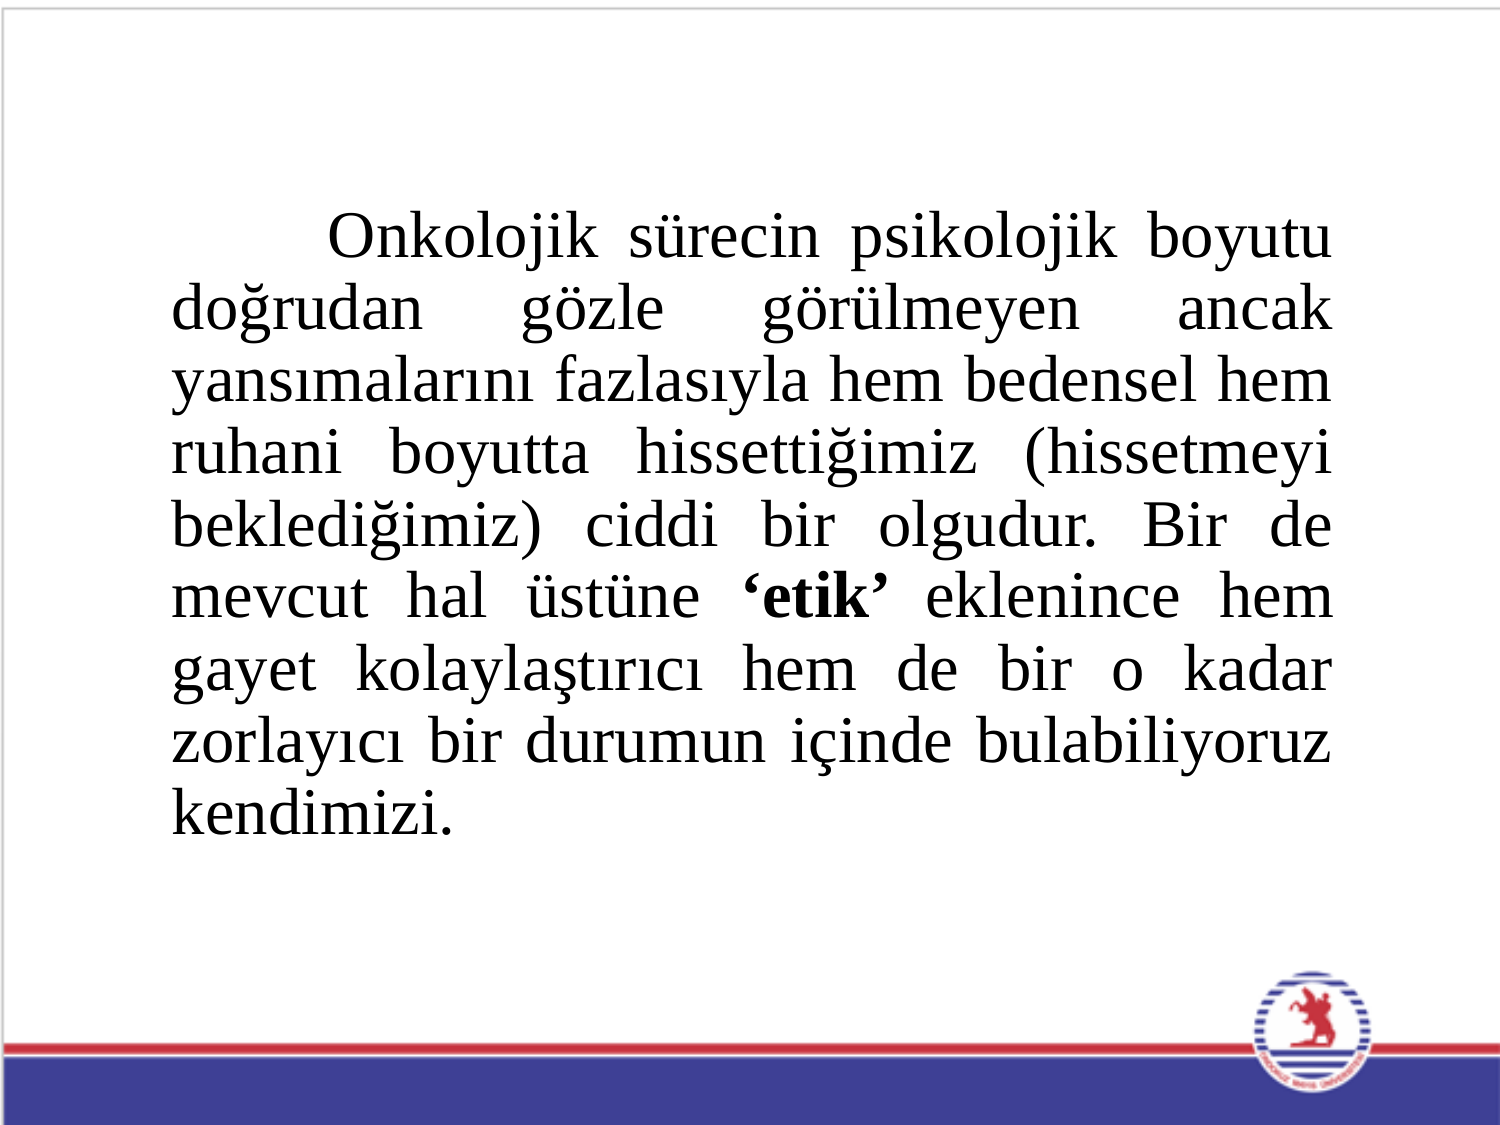

# Onkolojik sürecin psikolojik boyutu doğrudan gözle görülmeyen ancak yansımalarını fazlasıyla hem bedensel hem ruhani boyutta hissettiğimiz (hissetmeyi beklediğimiz) ciddi bir olgudur. Bir de mevcut hal üstüne ‘etik’ eklenince hem gayet kolaylaştırıcı hem de bir o kadar zorlayıcı bir durumun içinde bulabiliyoruz kendimizi.